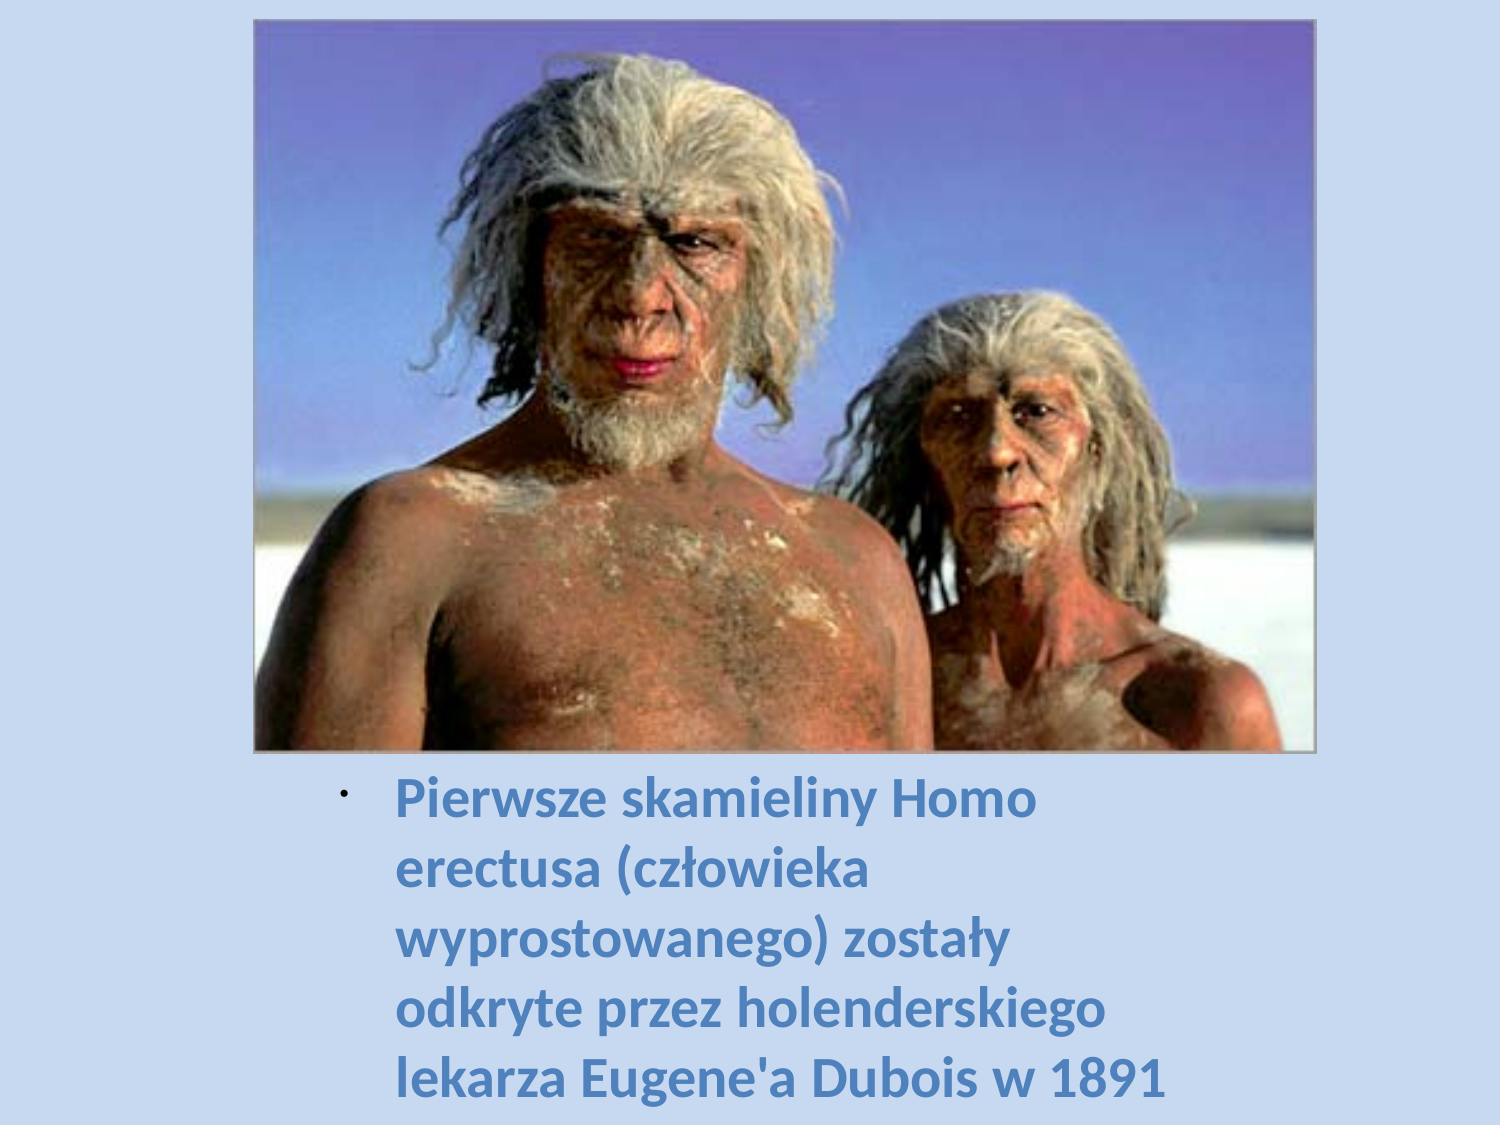

# Pierwsze skamieliny Homo erectusa (człowieka wyprostowanego) zostały odkryte przez holenderskiego lekarza Eugene'a Dubois w 1891 roku na indonezyjskiej wyspie Jawie.